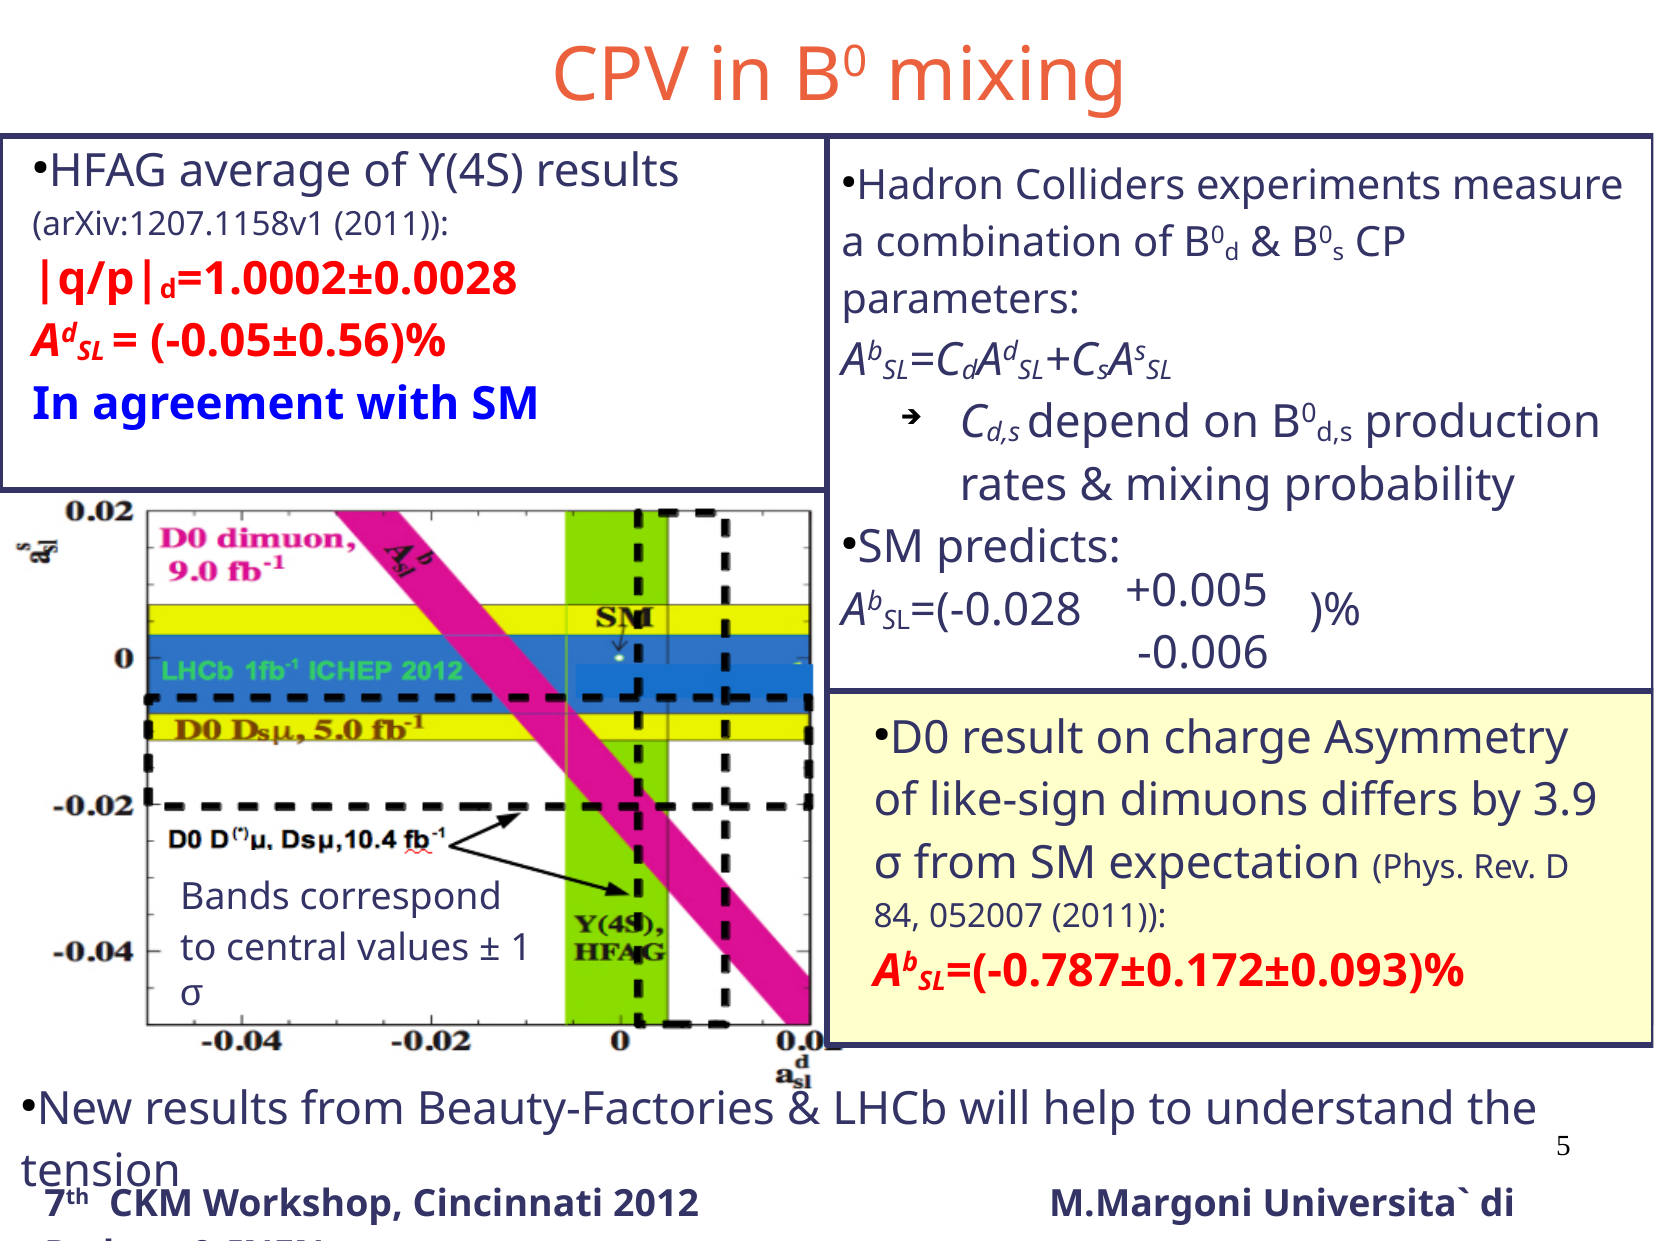

# CPV in B0 mixing
HFAG average of ϒ(4S) results (arXiv:1207.1158v1 (2011)):
|q/p|d=1.0002±0.0028
AdSL = (-0.05±0.56)%
In agreement with SM
Hadron Colliders experiments measure a combination of B0d & B0s CP parameters:
AbSL=CdAdSL+CsAsSL
Cd,s depend on B0d,s production rates & mixing probability
SM predicts:
AbSL=(-0.028 )%
+0.005
 -0.006
D0 result on charge Asymmetry of like-sign dimuons differs by 3.9 σ from SM expectation (Phys. Rev. D 84, 052007 (2011)):
AbSL=(-0.787±0.172±0.093)%
Bands correspond to central values ± 1 σ
New results from Beauty-Factories & LHCb will help to understand the tension
5
7th CKM Workshop, Cincinnati 2012 M.Margoni Universita` di Padova & INFN